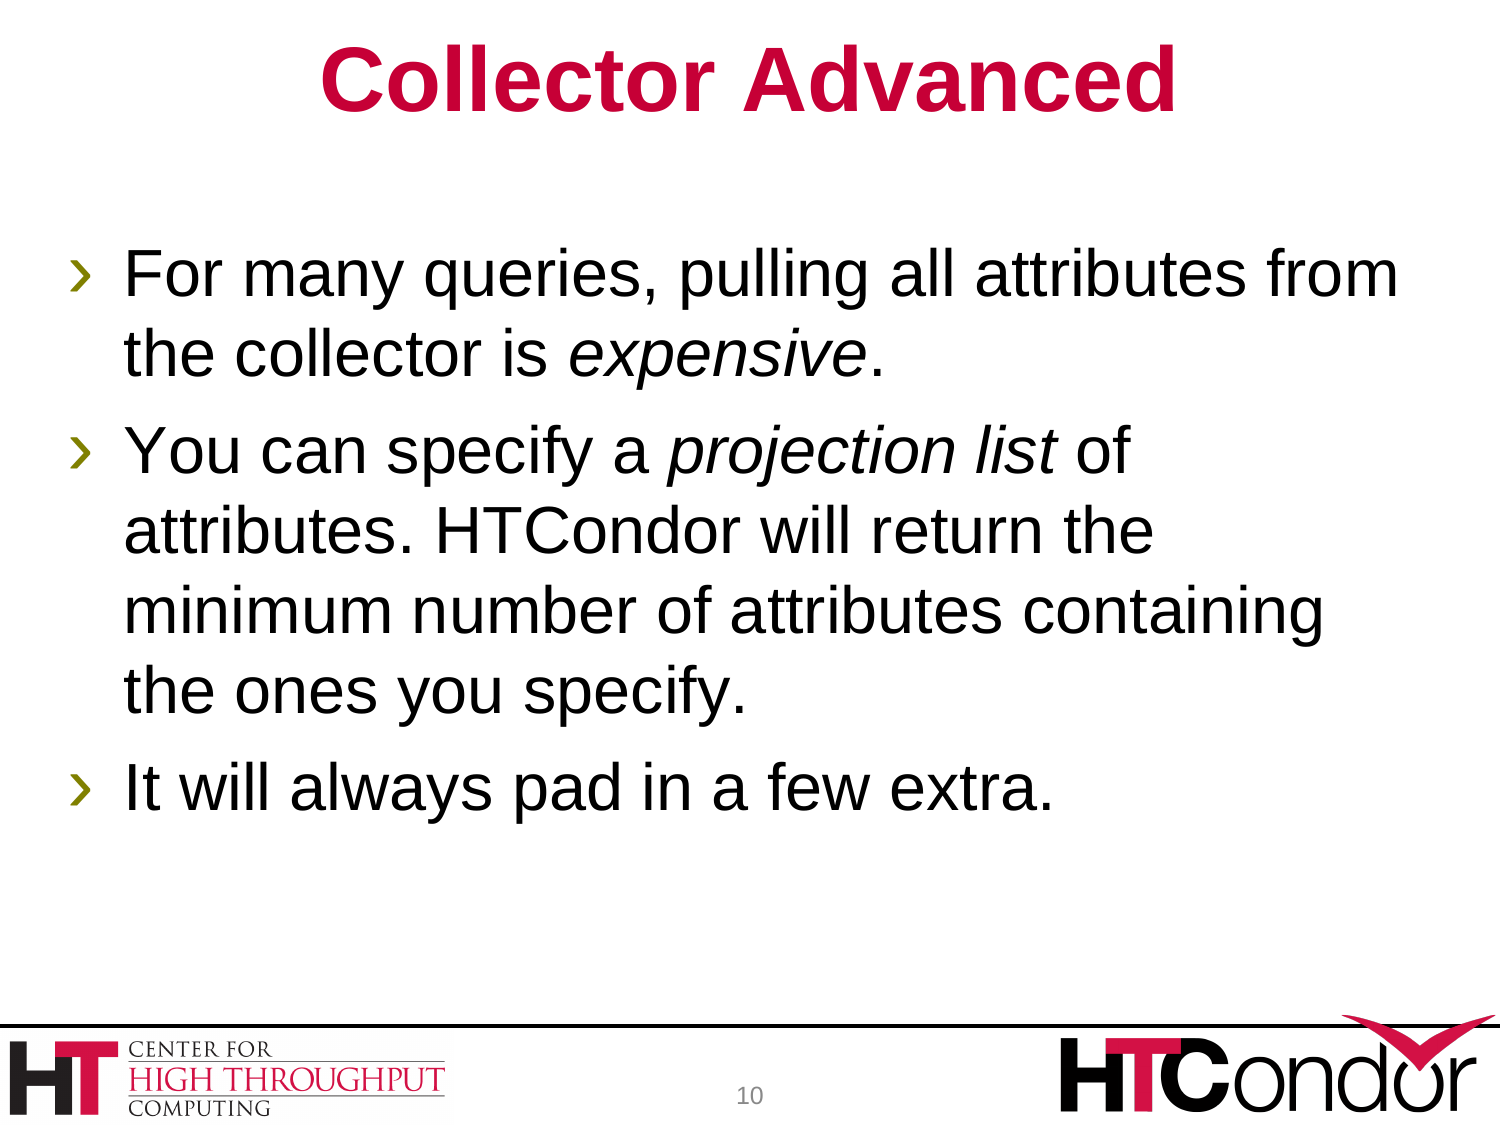

# Collector Advanced
For many queries, pulling all attributes from the collector is expensive.
You can specify a projection list of attributes. HTCondor will return the minimum number of attributes containing the ones you specify.
It will always pad in a few extra.